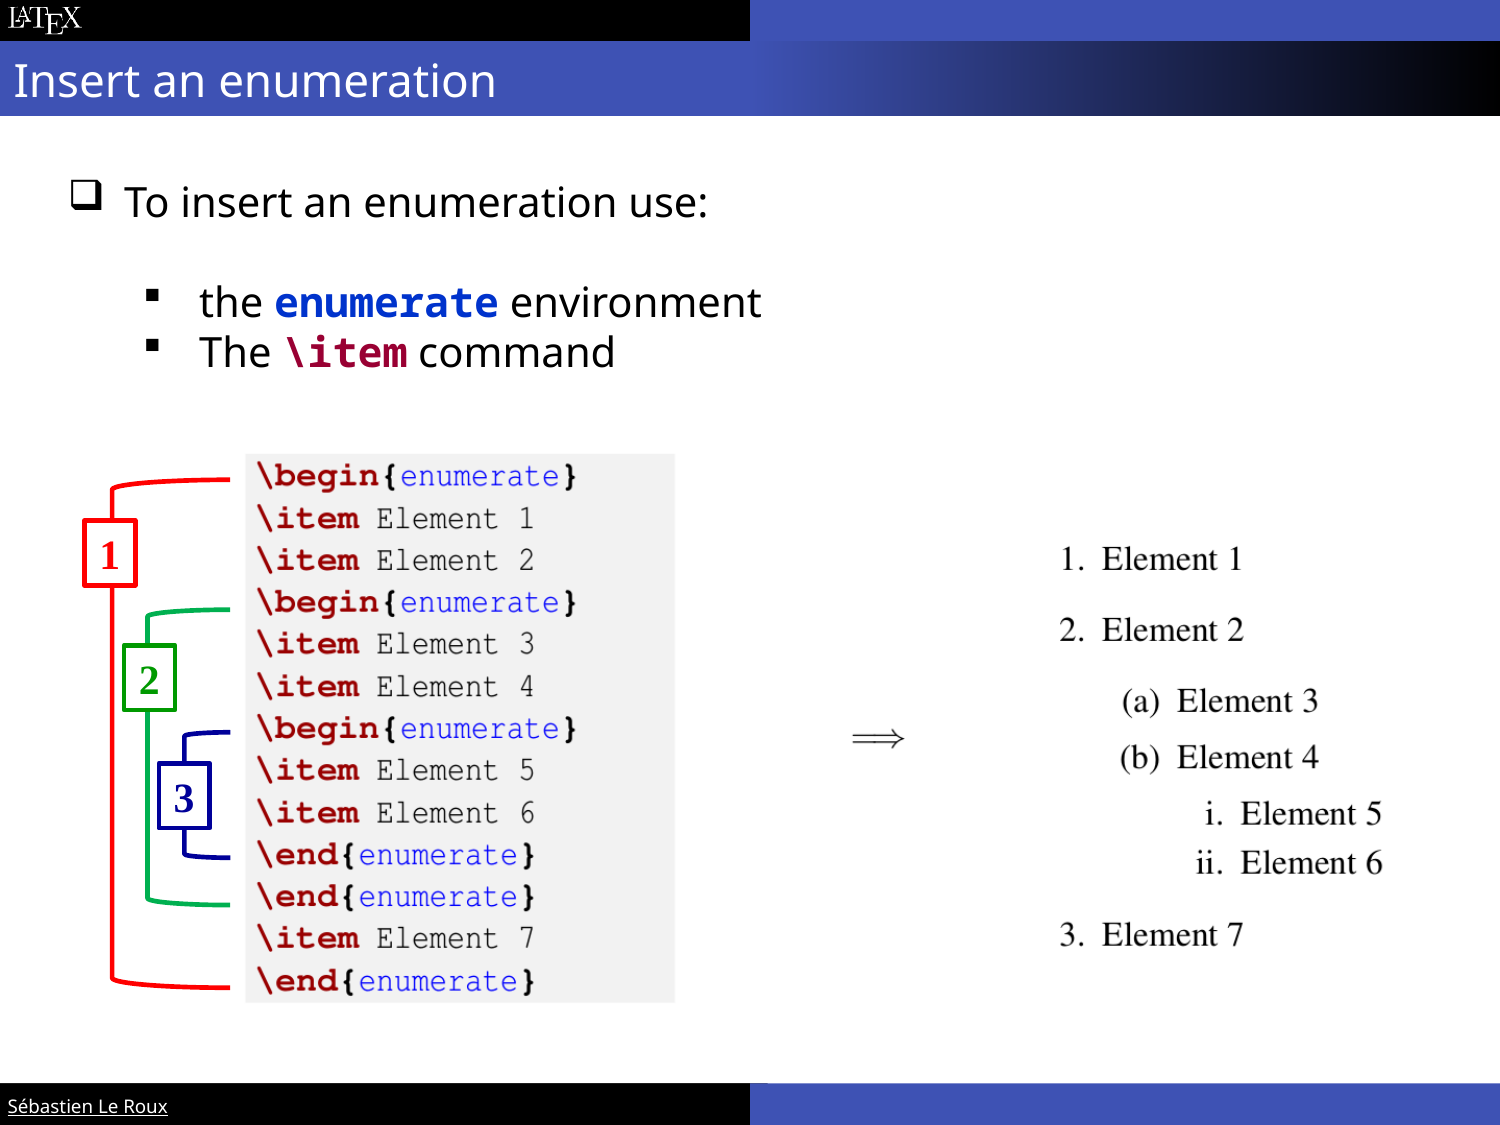

# Insert an enumeration
To insert an enumeration use:
the enumerate environment
The \item command
1
2
3